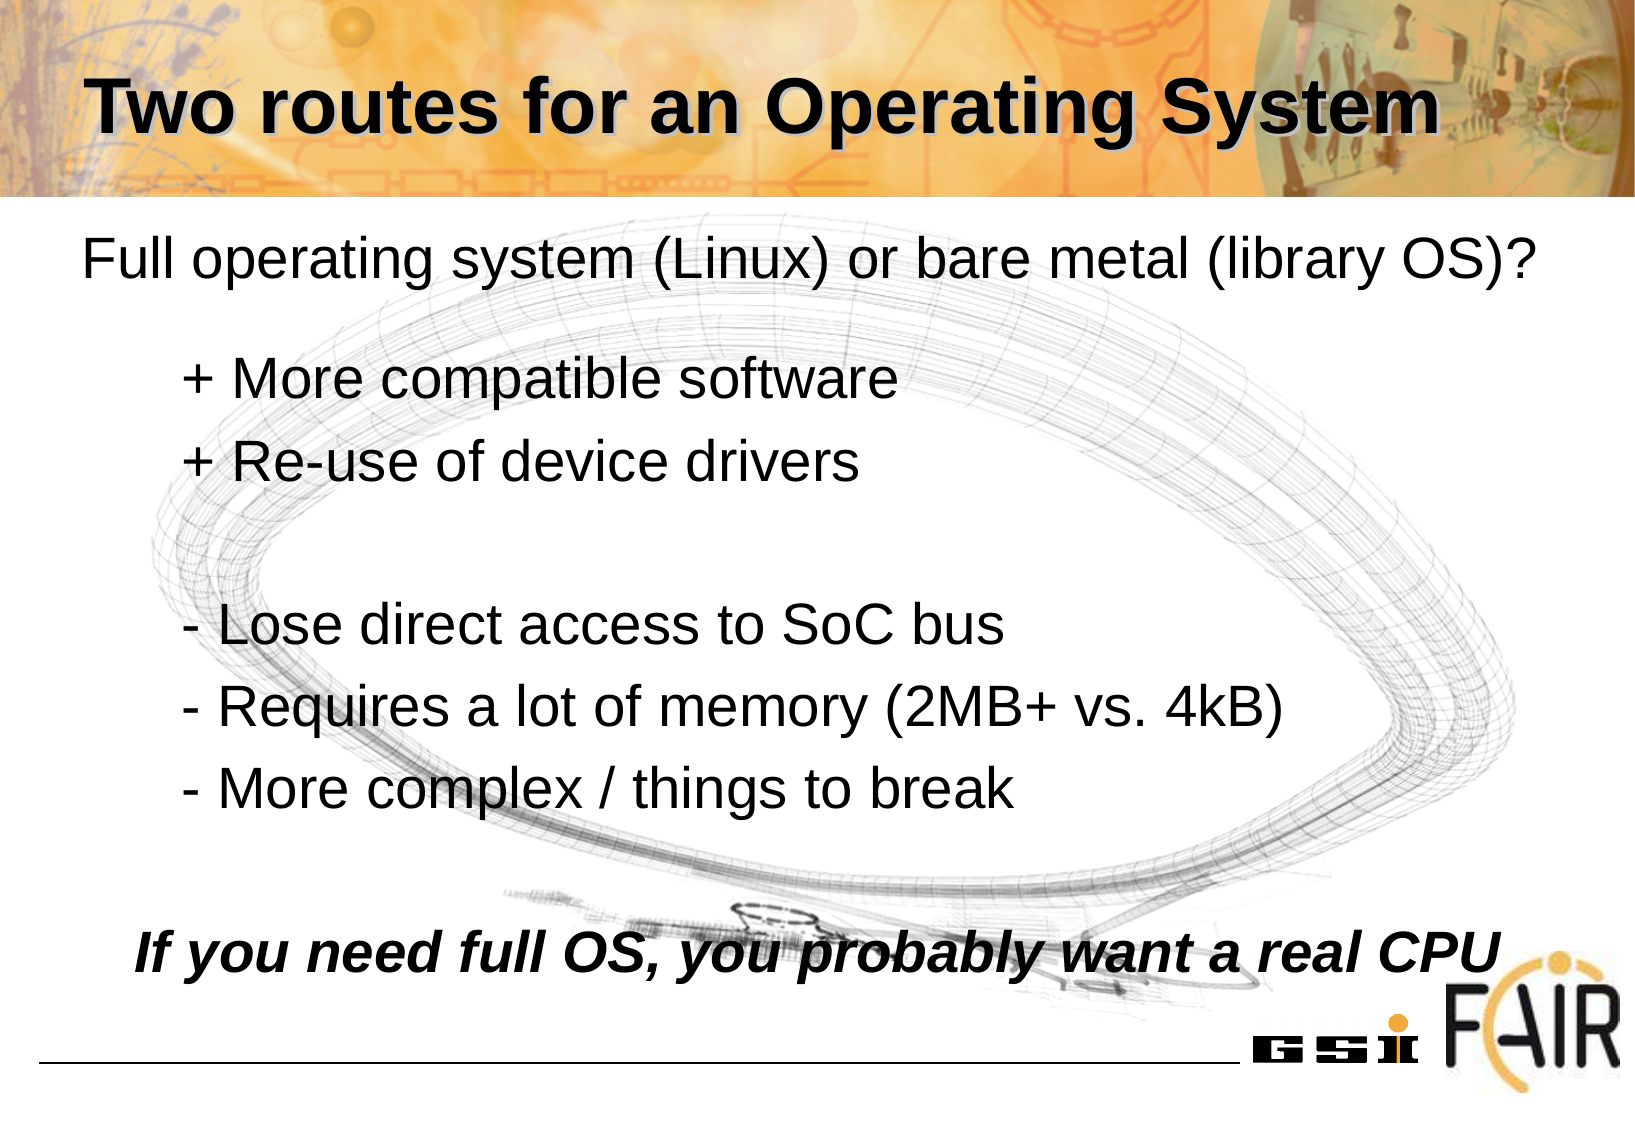

# Two routes for an Operating System
Full operating system (Linux) or bare metal (library OS)?
+ More compatible software
+ Re-use of device drivers
- Lose direct access to SoC bus
- Requires a lot of memory (2MB+ vs. 4kB)
- More complex / things to break
 If you need full OS, you probably want a real CPU